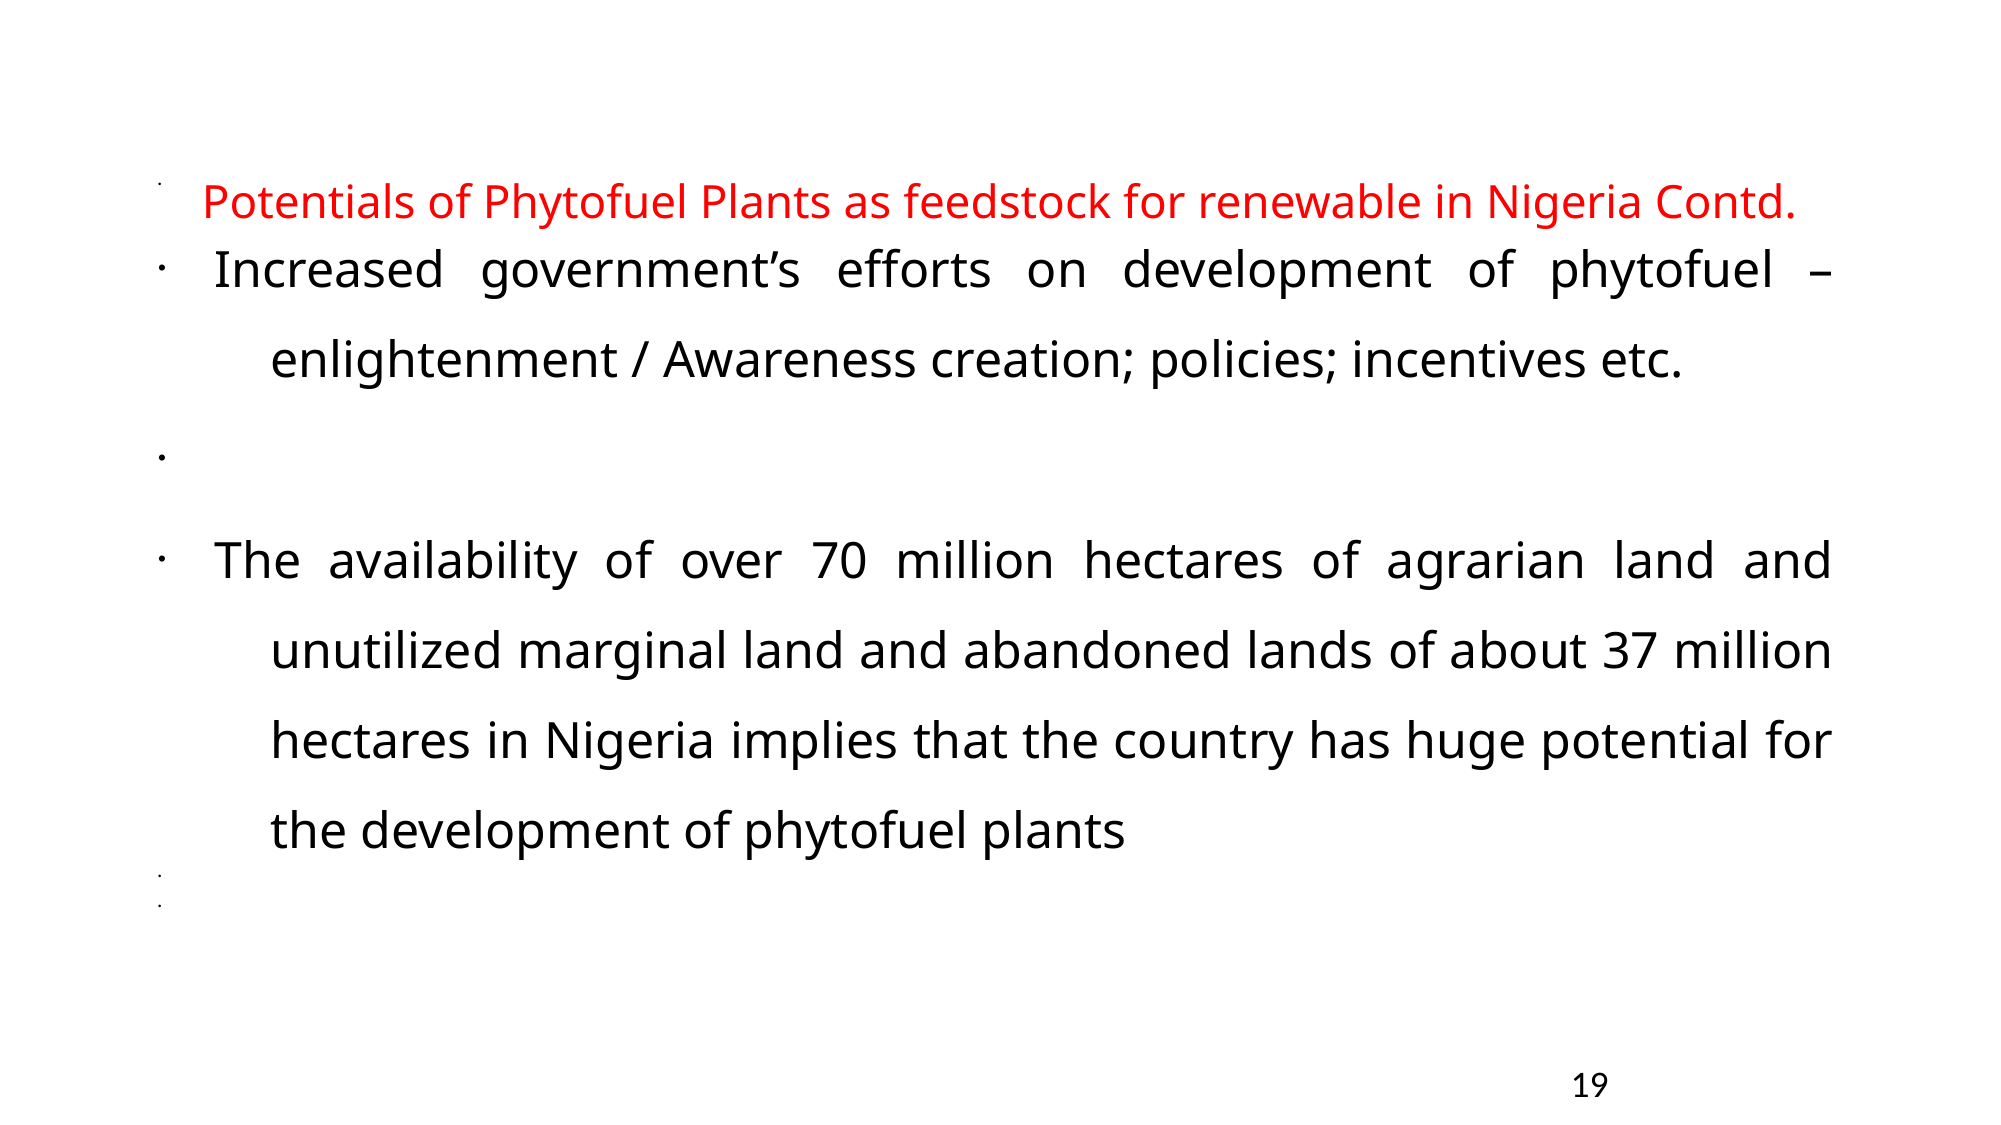

# Potentials of Phytofuel Plants as feedstock for renewable in Nigeria Contd.
Increased government’s efforts on development of phytofuel –enlightenment / Awareness creation; policies; incentives etc.
The availability of over 70 million hectares of agrarian land and unutilized marginal land and abandoned lands of about 37 million hectares in Nigeria implies that the country has huge potential for the development of phytofuel plants